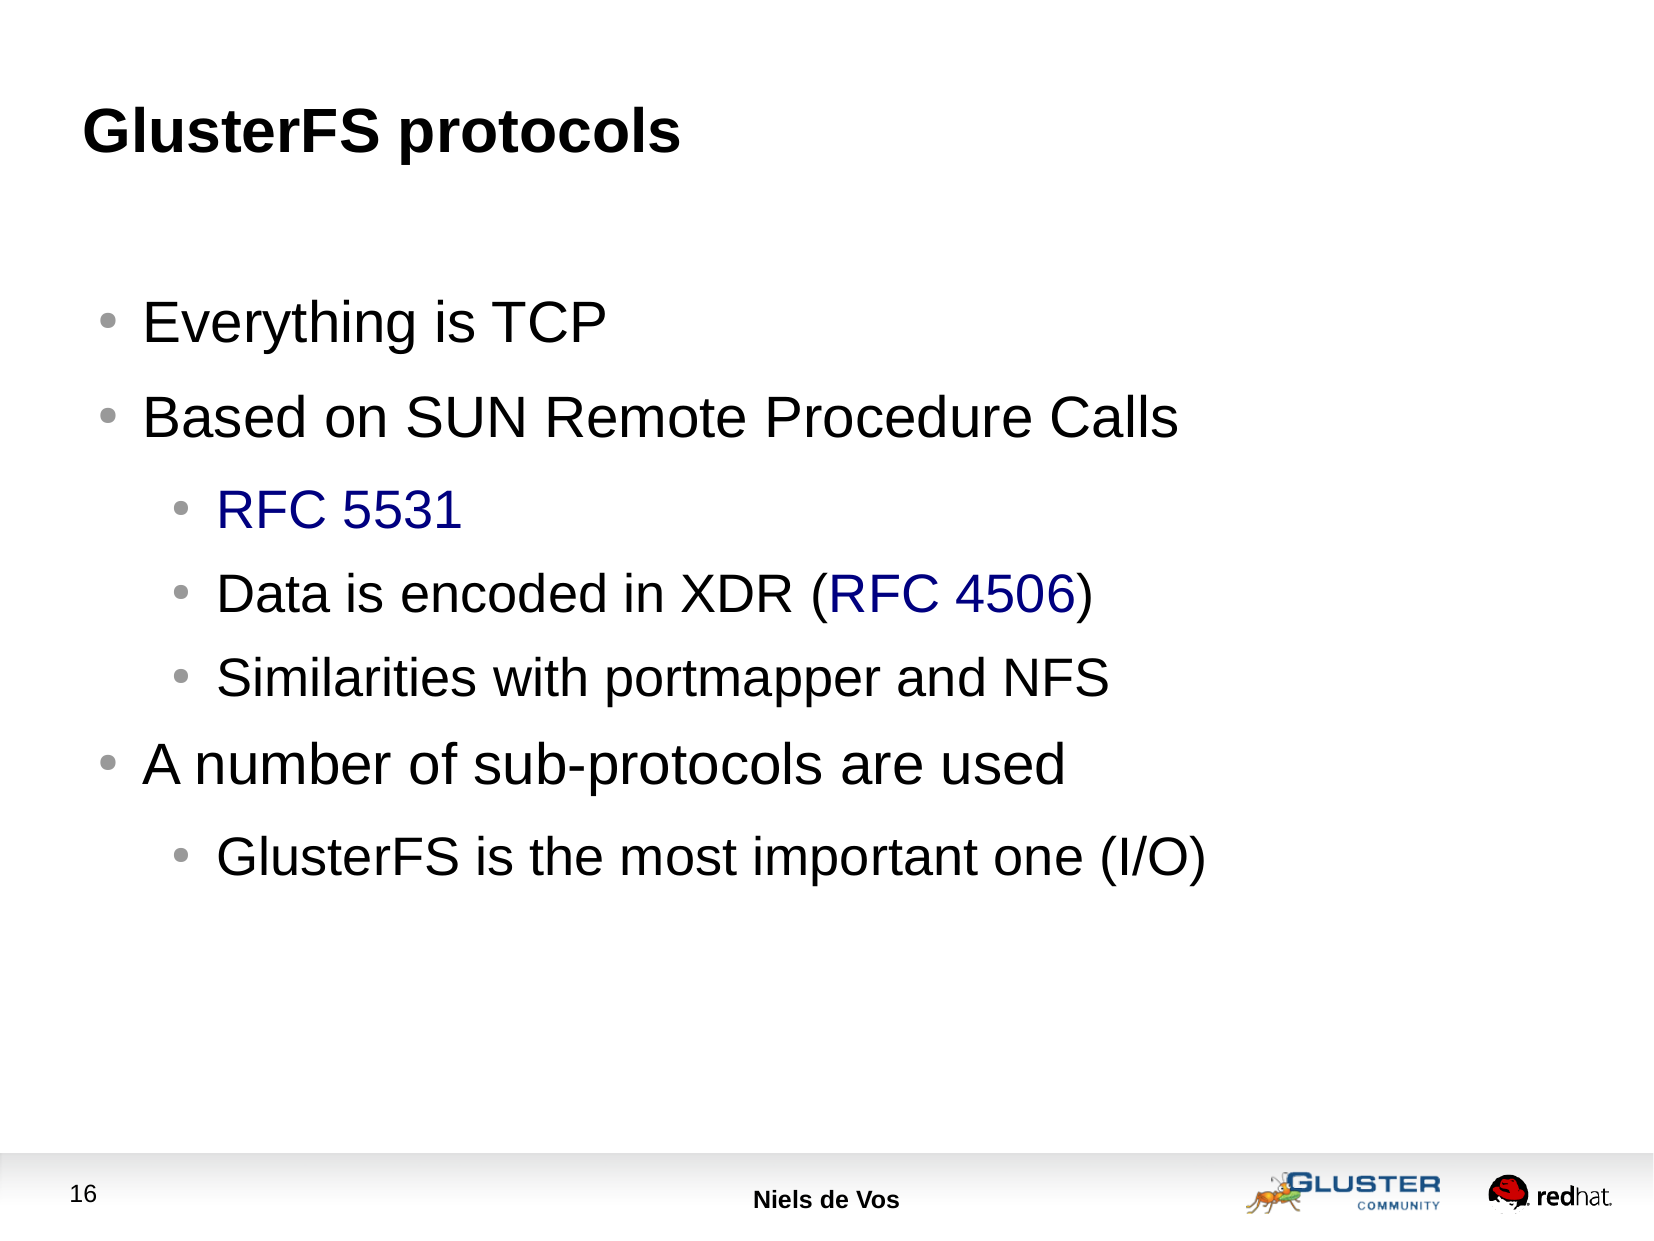

# GlusterFS protocols
Everything is TCP
Based on SUN Remote Procedure Calls
RFC 5531
Data is encoded in XDR (RFC 4506)
Similarities with portmapper and NFS
A number of sub-protocols are used
GlusterFS is the most important one (I/O)